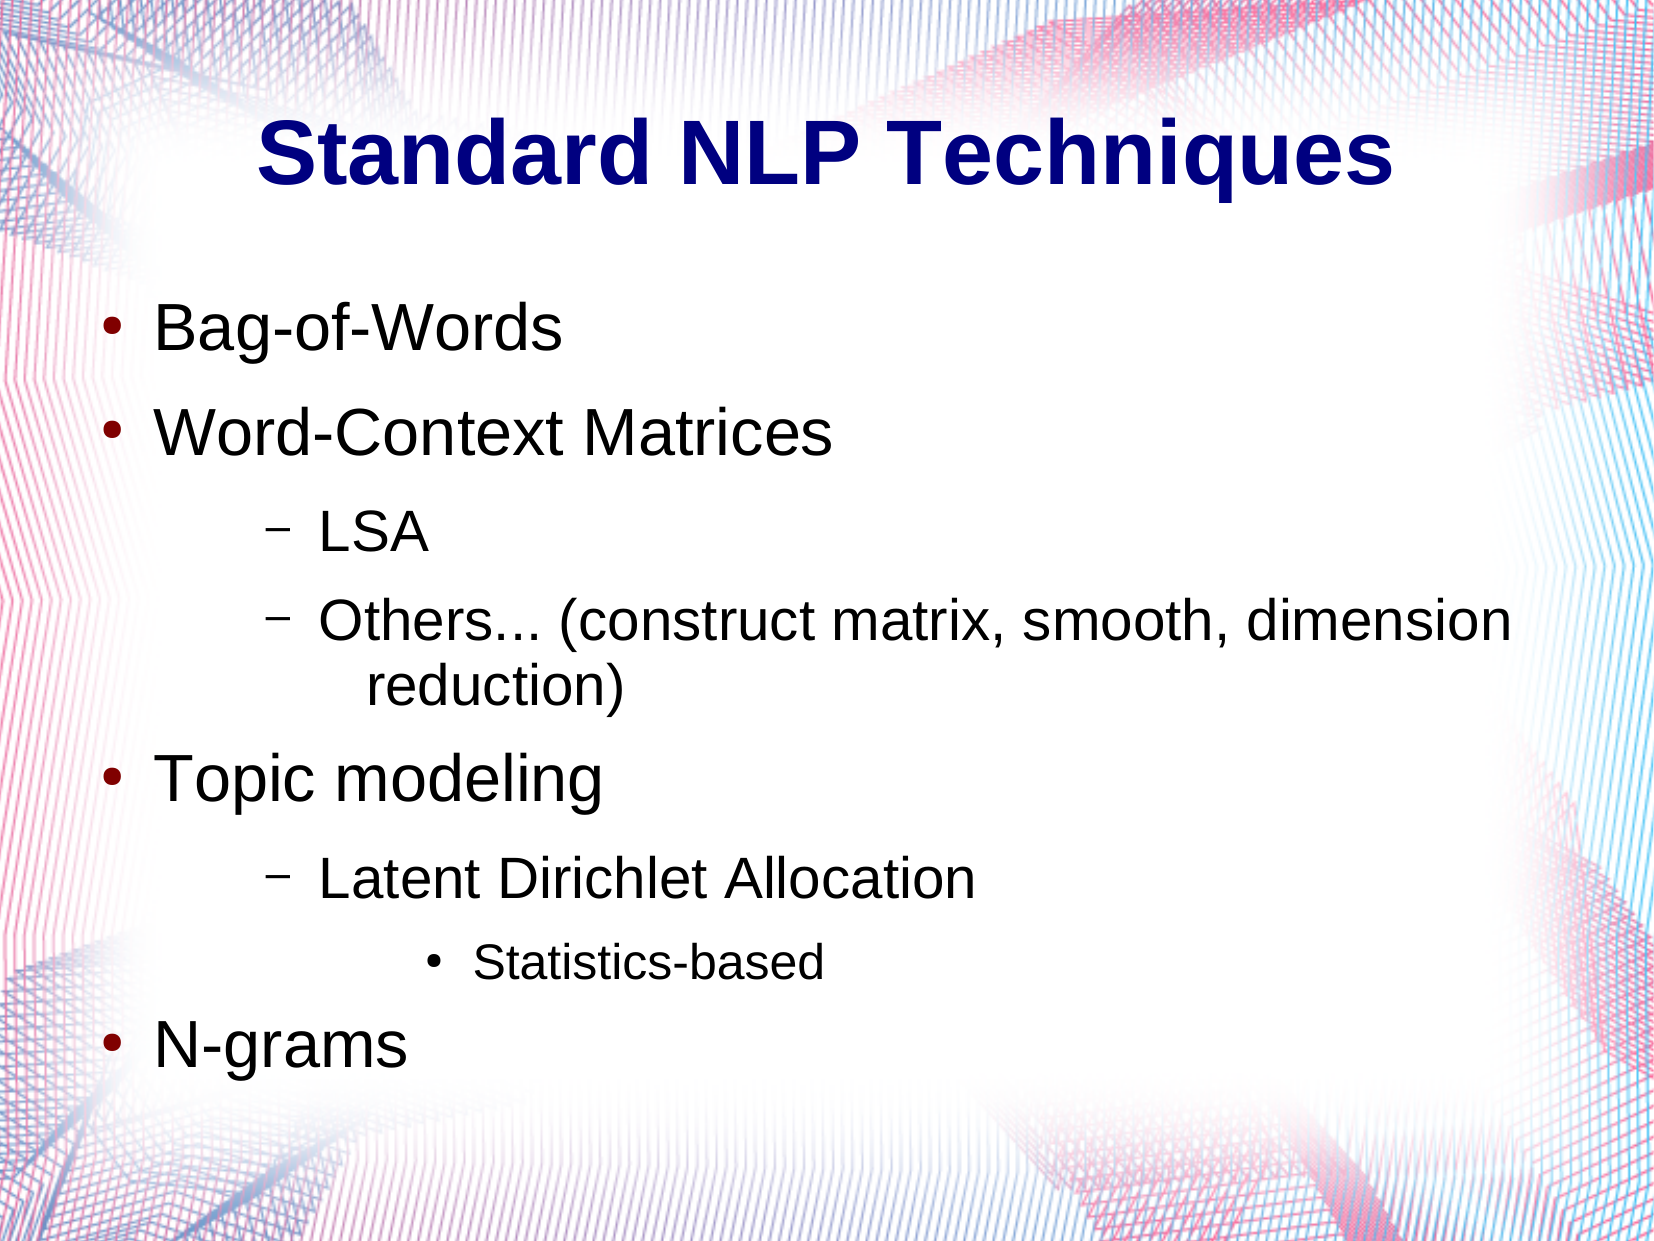

# Standard NLP Techniques
Bag-of-Words
Word-Context Matrices
LSA
Others... (construct matrix, smooth, dimension reduction)
Topic modeling
Latent Dirichlet Allocation
Statistics-based
N-grams